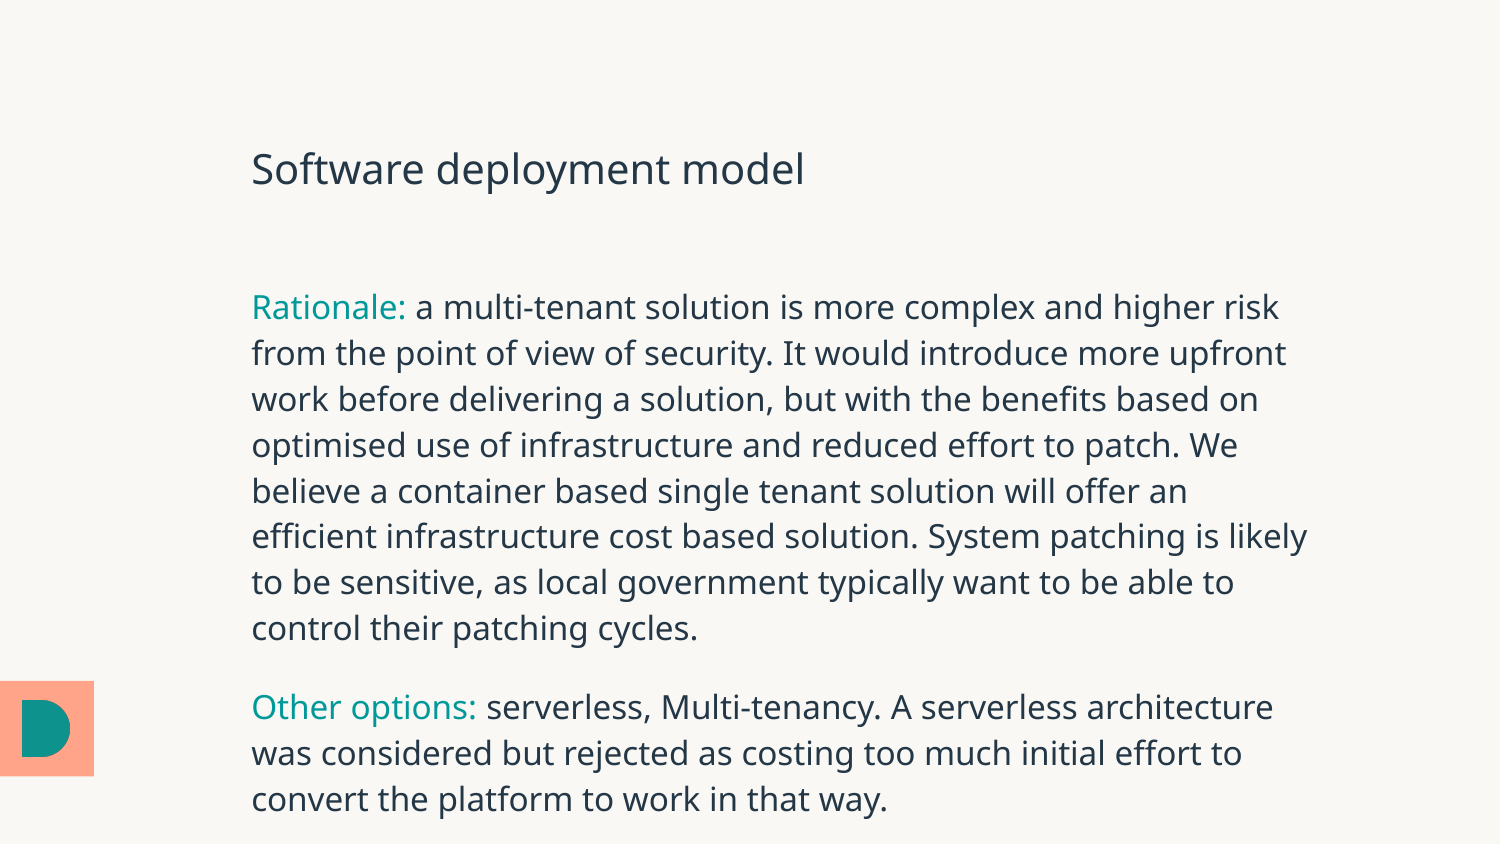

# Software deployment model
Rationale: a multi-tenant solution is more complex and higher risk from the point of view of security. It would introduce more upfront work before delivering a solution, but with the benefits based on optimised use of infrastructure and reduced effort to patch. We believe a container based single tenant solution will offer an efficient infrastructure cost based solution. System patching is likely to be sensitive, as local government typically want to be able to control their patching cycles.
Other options: serverless, Multi-tenancy. A serverless architecture was considered but rejected as costing too much initial effort to convert the platform to work in that way.